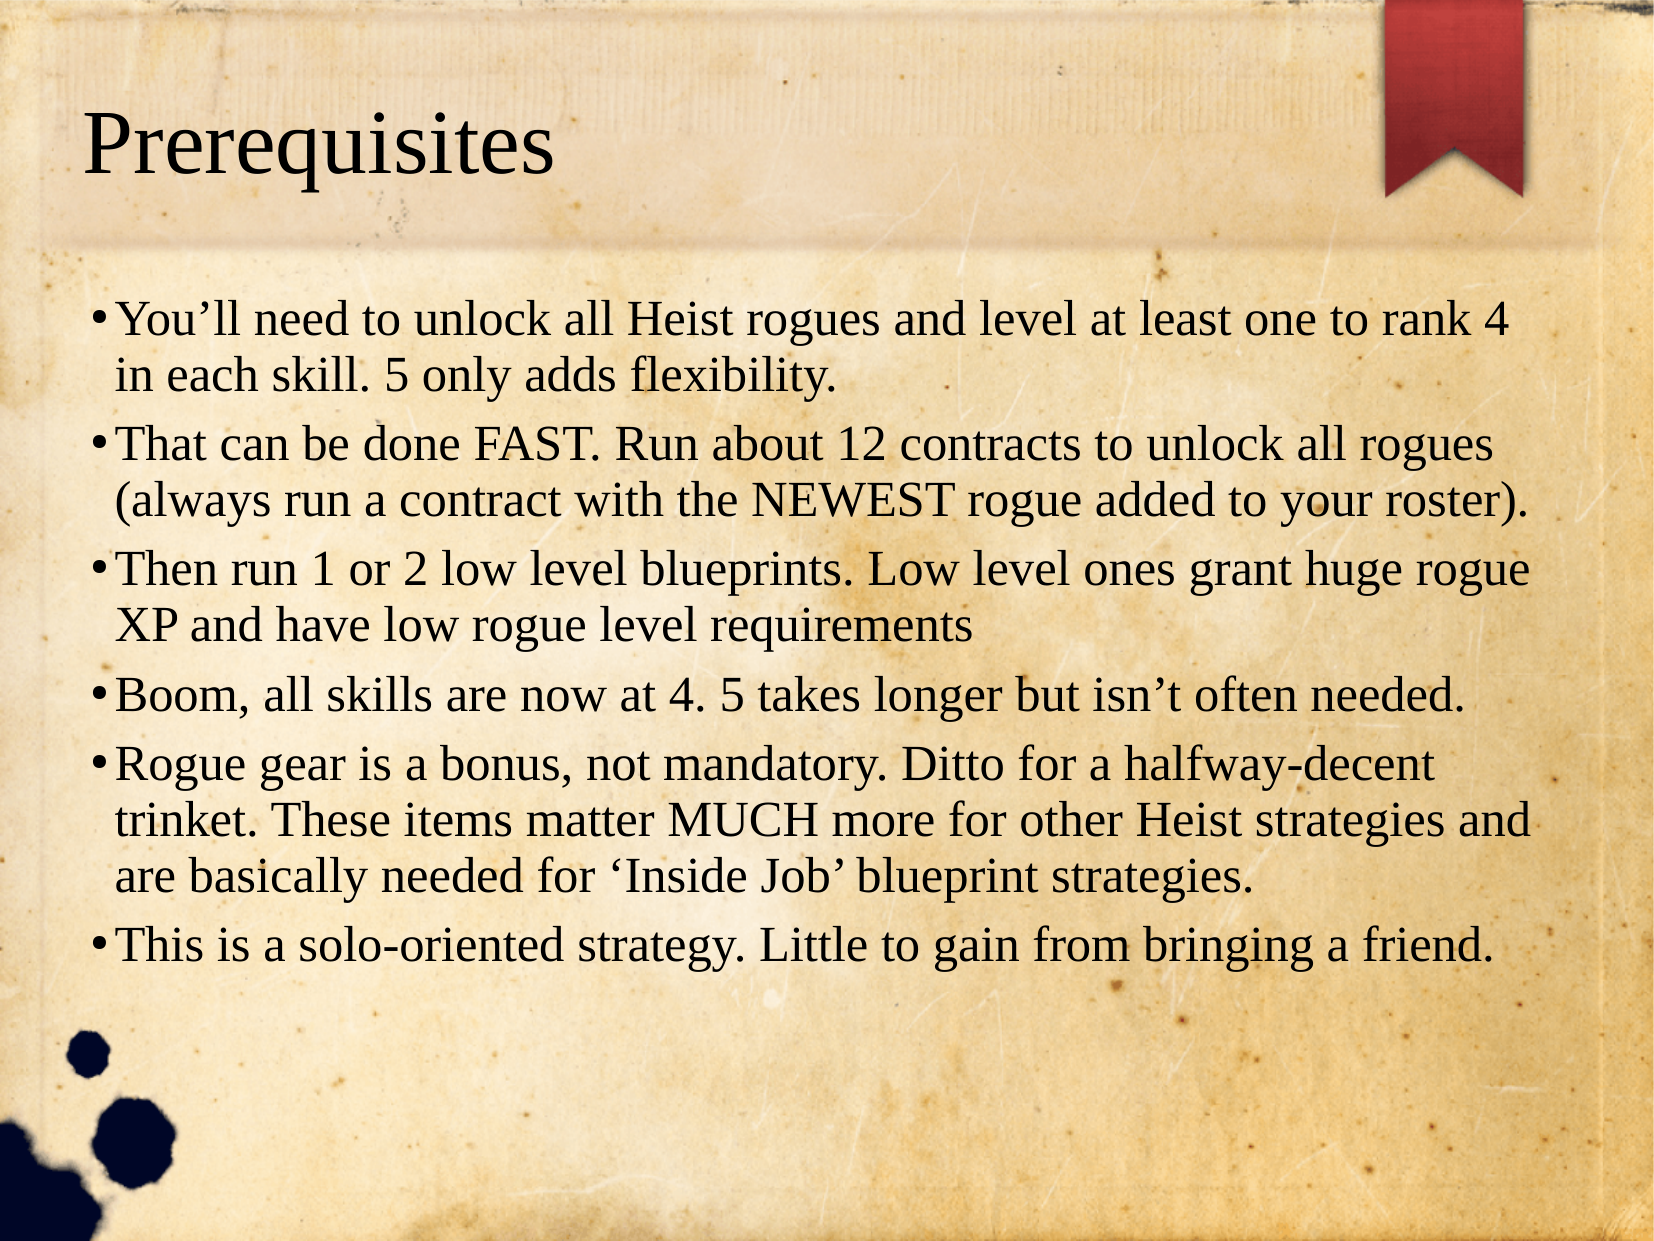

# Prerequisites
You’ll need to unlock all Heist rogues and level at least one to rank 4 in each skill. 5 only adds flexibility.
That can be done FAST. Run about 12 contracts to unlock all rogues (always run a contract with the NEWEST rogue added to your roster).
Then run 1 or 2 low level blueprints. Low level ones grant huge rogue XP and have low rogue level requirements
Boom, all skills are now at 4. 5 takes longer but isn’t often needed.
Rogue gear is a bonus, not mandatory. Ditto for a halfway-decent trinket. These items matter MUCH more for other Heist strategies and are basically needed for ‘Inside Job’ blueprint strategies.
This is a solo-oriented strategy. Little to gain from bringing a friend.